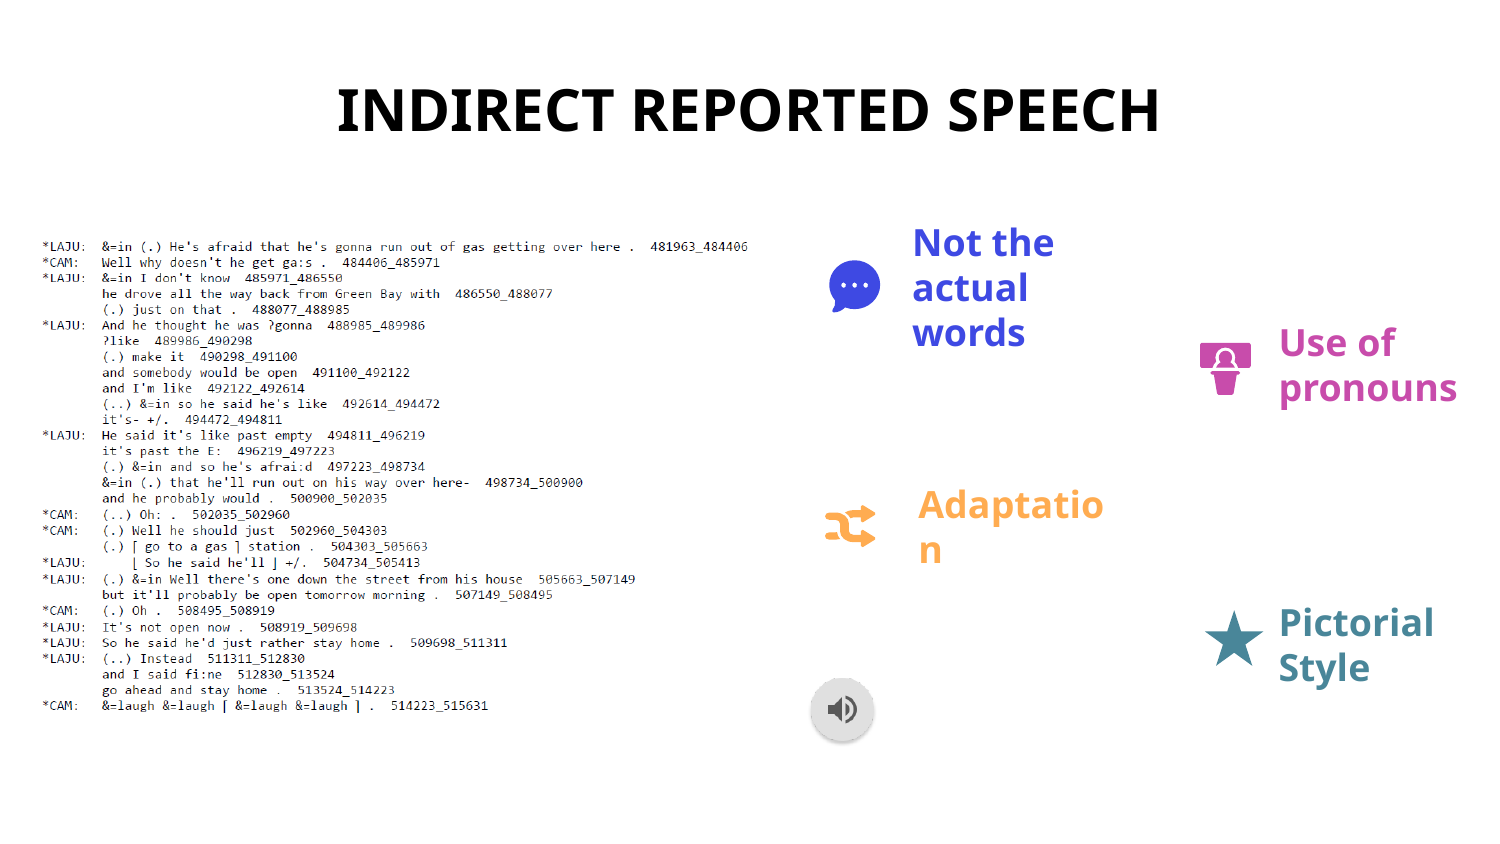

# INDIRECT REPORTED SPEECH
Not the actual words
Use of pronouns
Adaptation
Pictorial Style